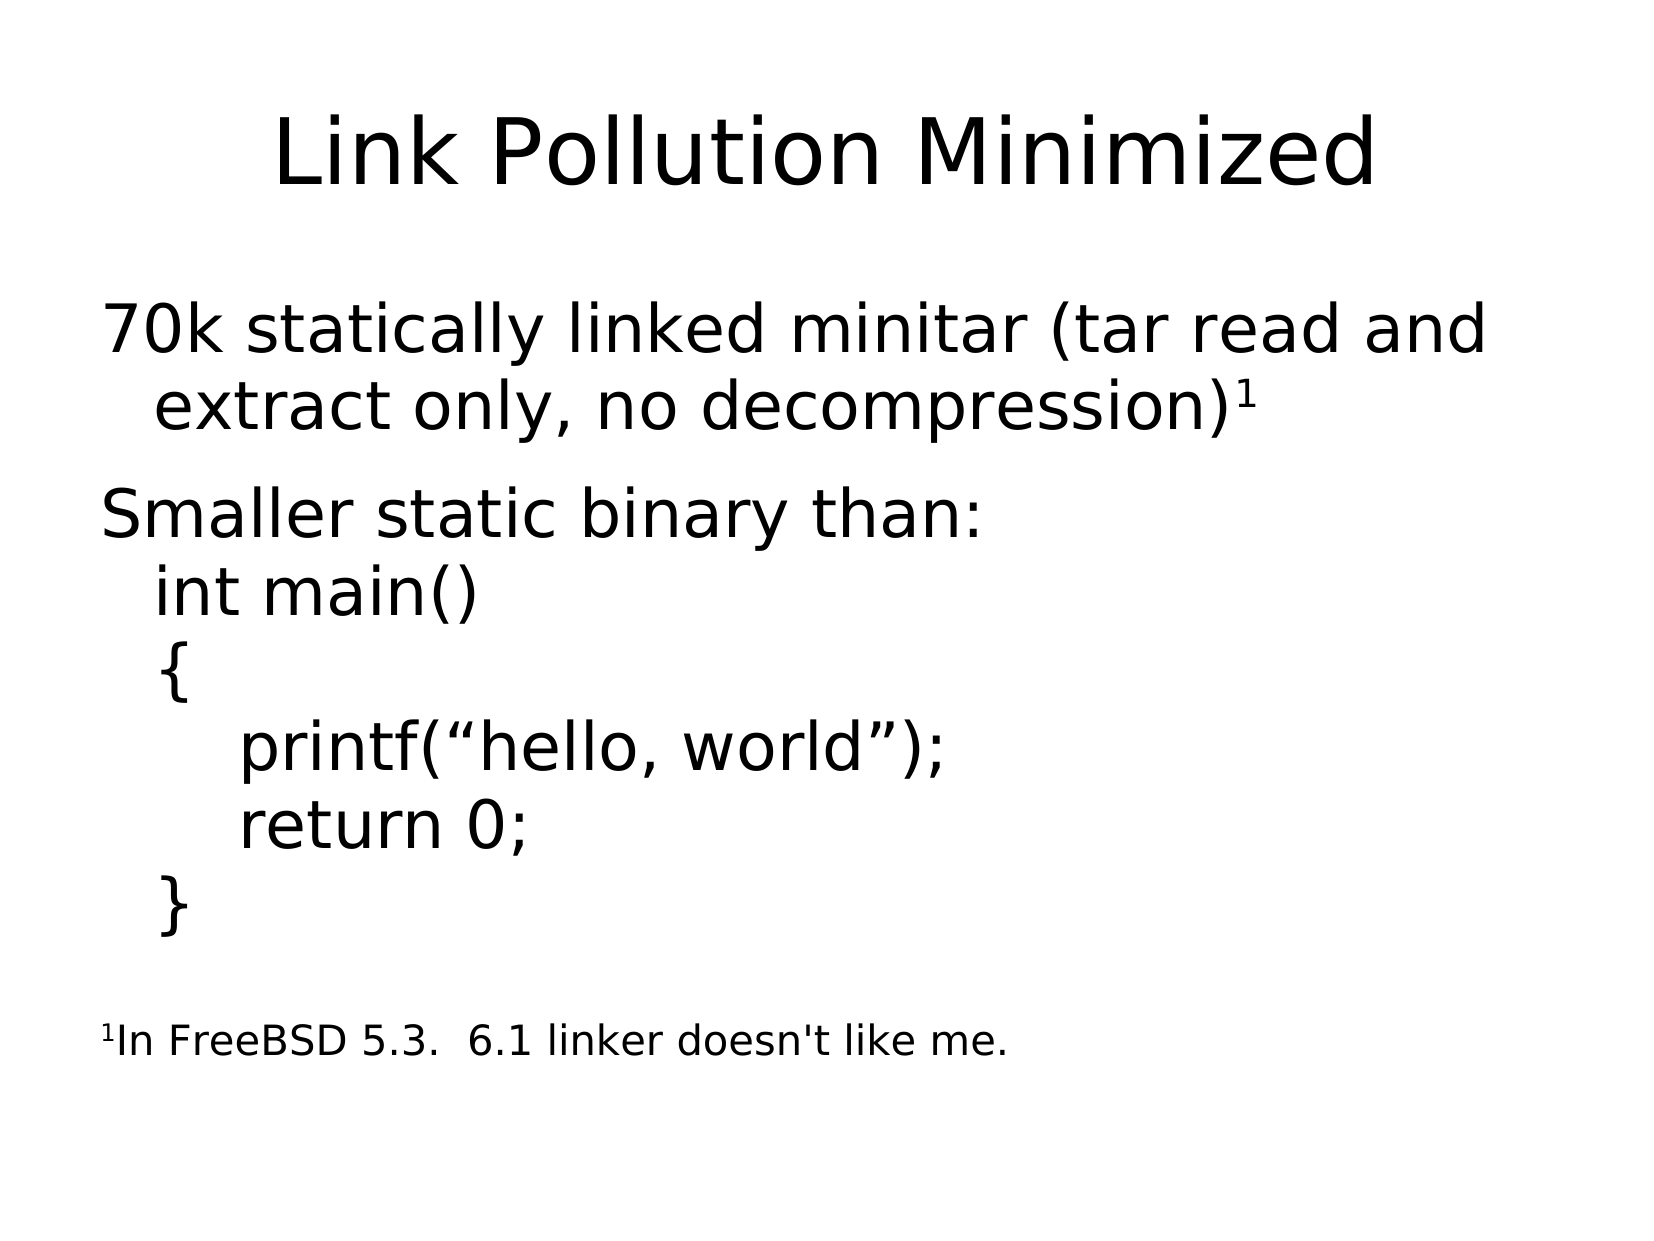

# Link Pollution Minimized
70k statically linked minitar (tar read and extract only, no decompression)1
Smaller static binary than:
int main()
{
 printf(“hello, world”);
 return 0;
}
1In FreeBSD 5.3. 6.1 linker doesn't like me.